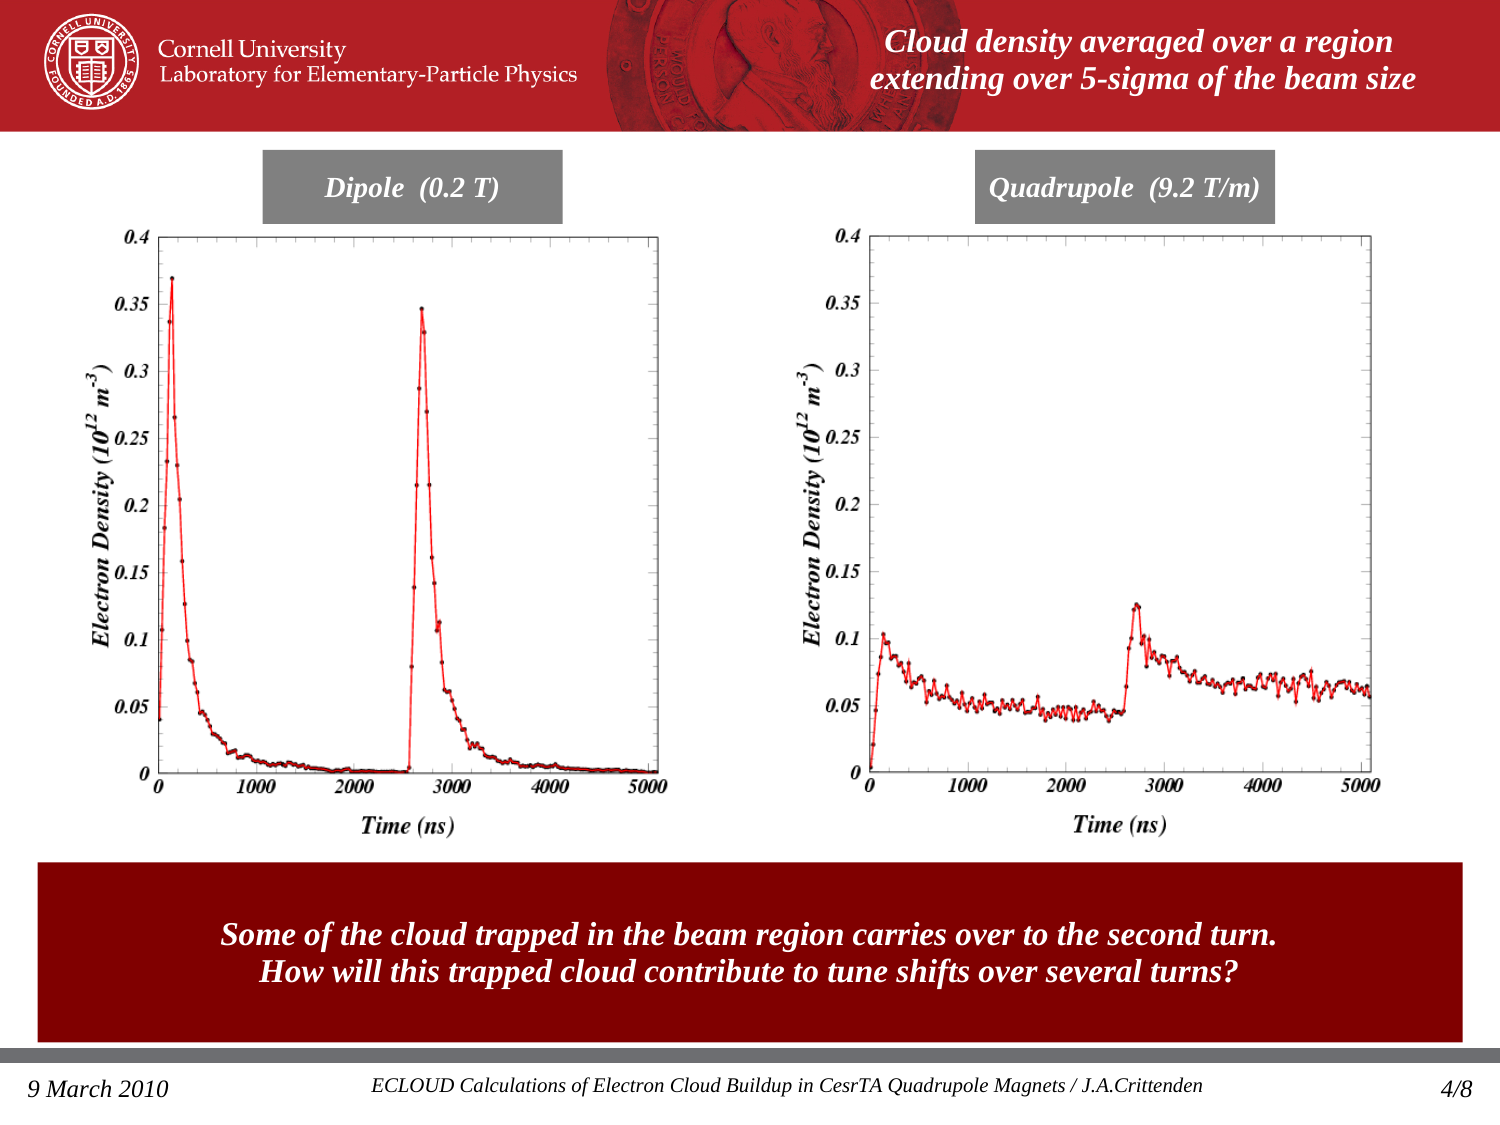

Cloud density averaged over a region
extending over 5-sigma of the beam size
Dipole (0.2 T)
Quadrupole (9.2 T/m)
Some of the cloud trapped in the beam region carries over to the second turn.
How will this trapped cloud contribute to tune shifts over several turns?